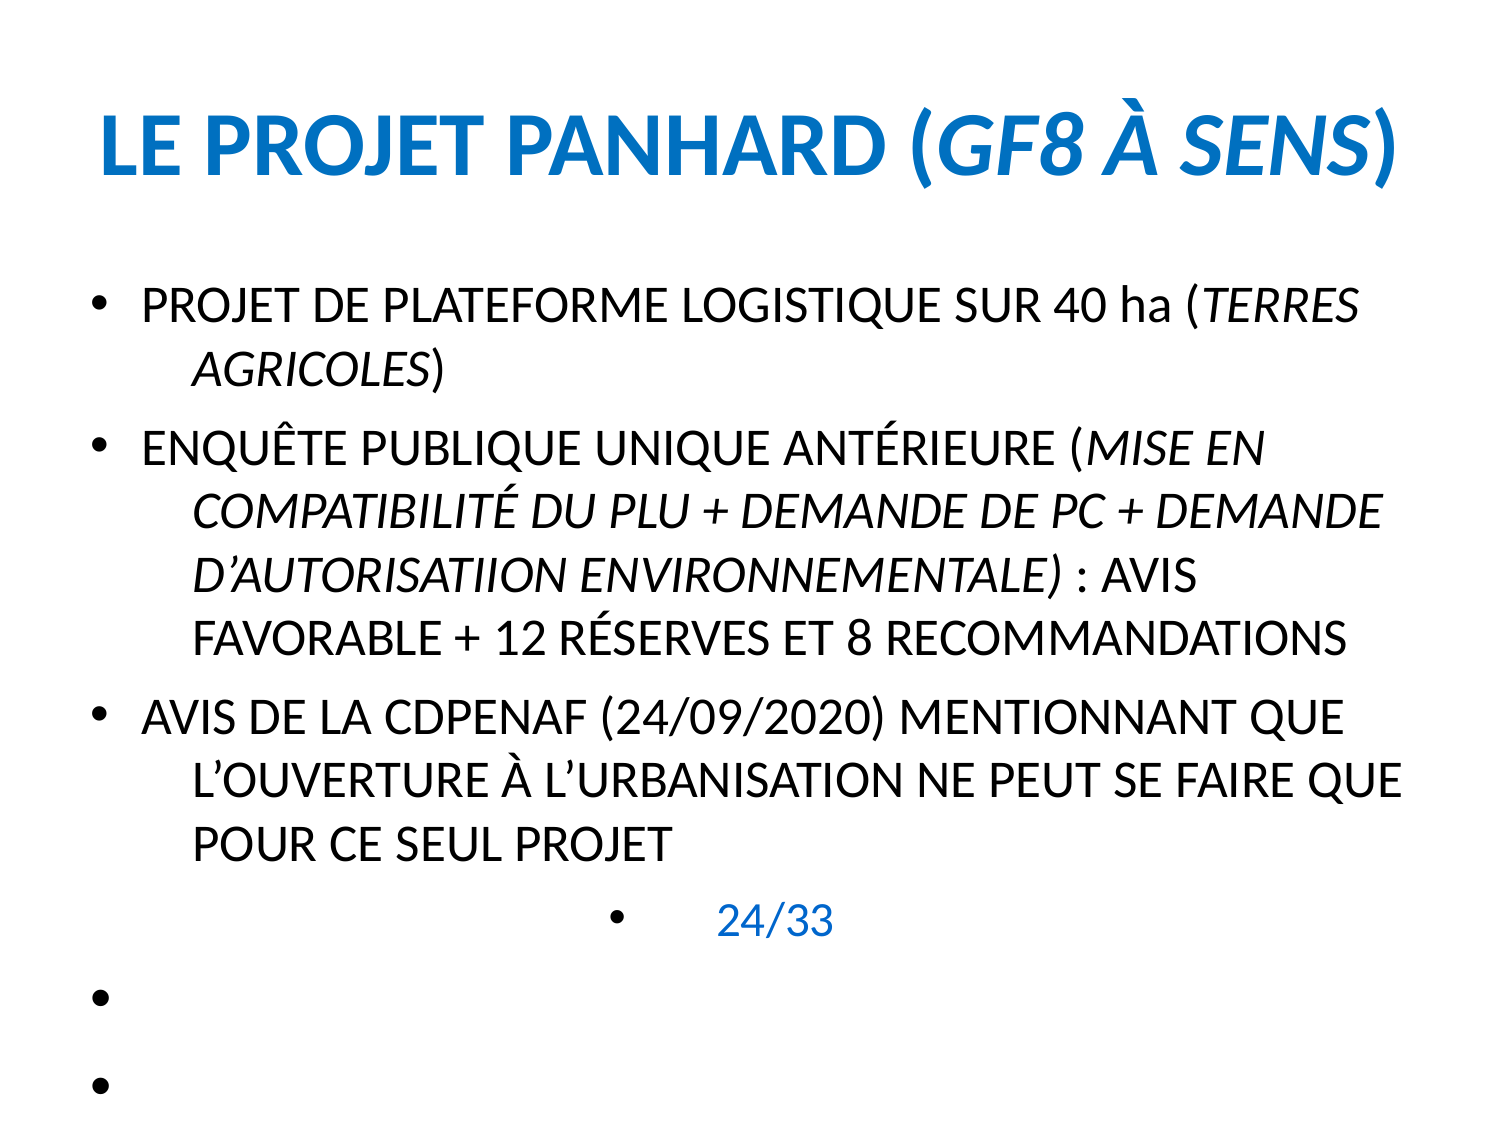

# LE PROJET PANHARD (GF8 À SENS)
PROJET DE PLATEFORME LOGISTIQUE SUR 40 ha (TERRES AGRICOLES)
ENQUÊTE PUBLIQUE UNIQUE ANTÉRIEURE (MISE EN COMPATIBILITÉ DU PLU + DEMANDE DE PC + DEMANDE D’AUTORISATIION ENVIRONNEMENTALE) : AVIS FAVORABLE + 12 RÉSERVES ET 8 RECOMMANDATIONS
AVIS DE LA CDPENAF (24/09/2020) MENTIONNANT QUE L’OUVERTURE À L’URBANISATION NE PEUT SE FAIRE QUE POUR CE SEUL PROJET
24/33